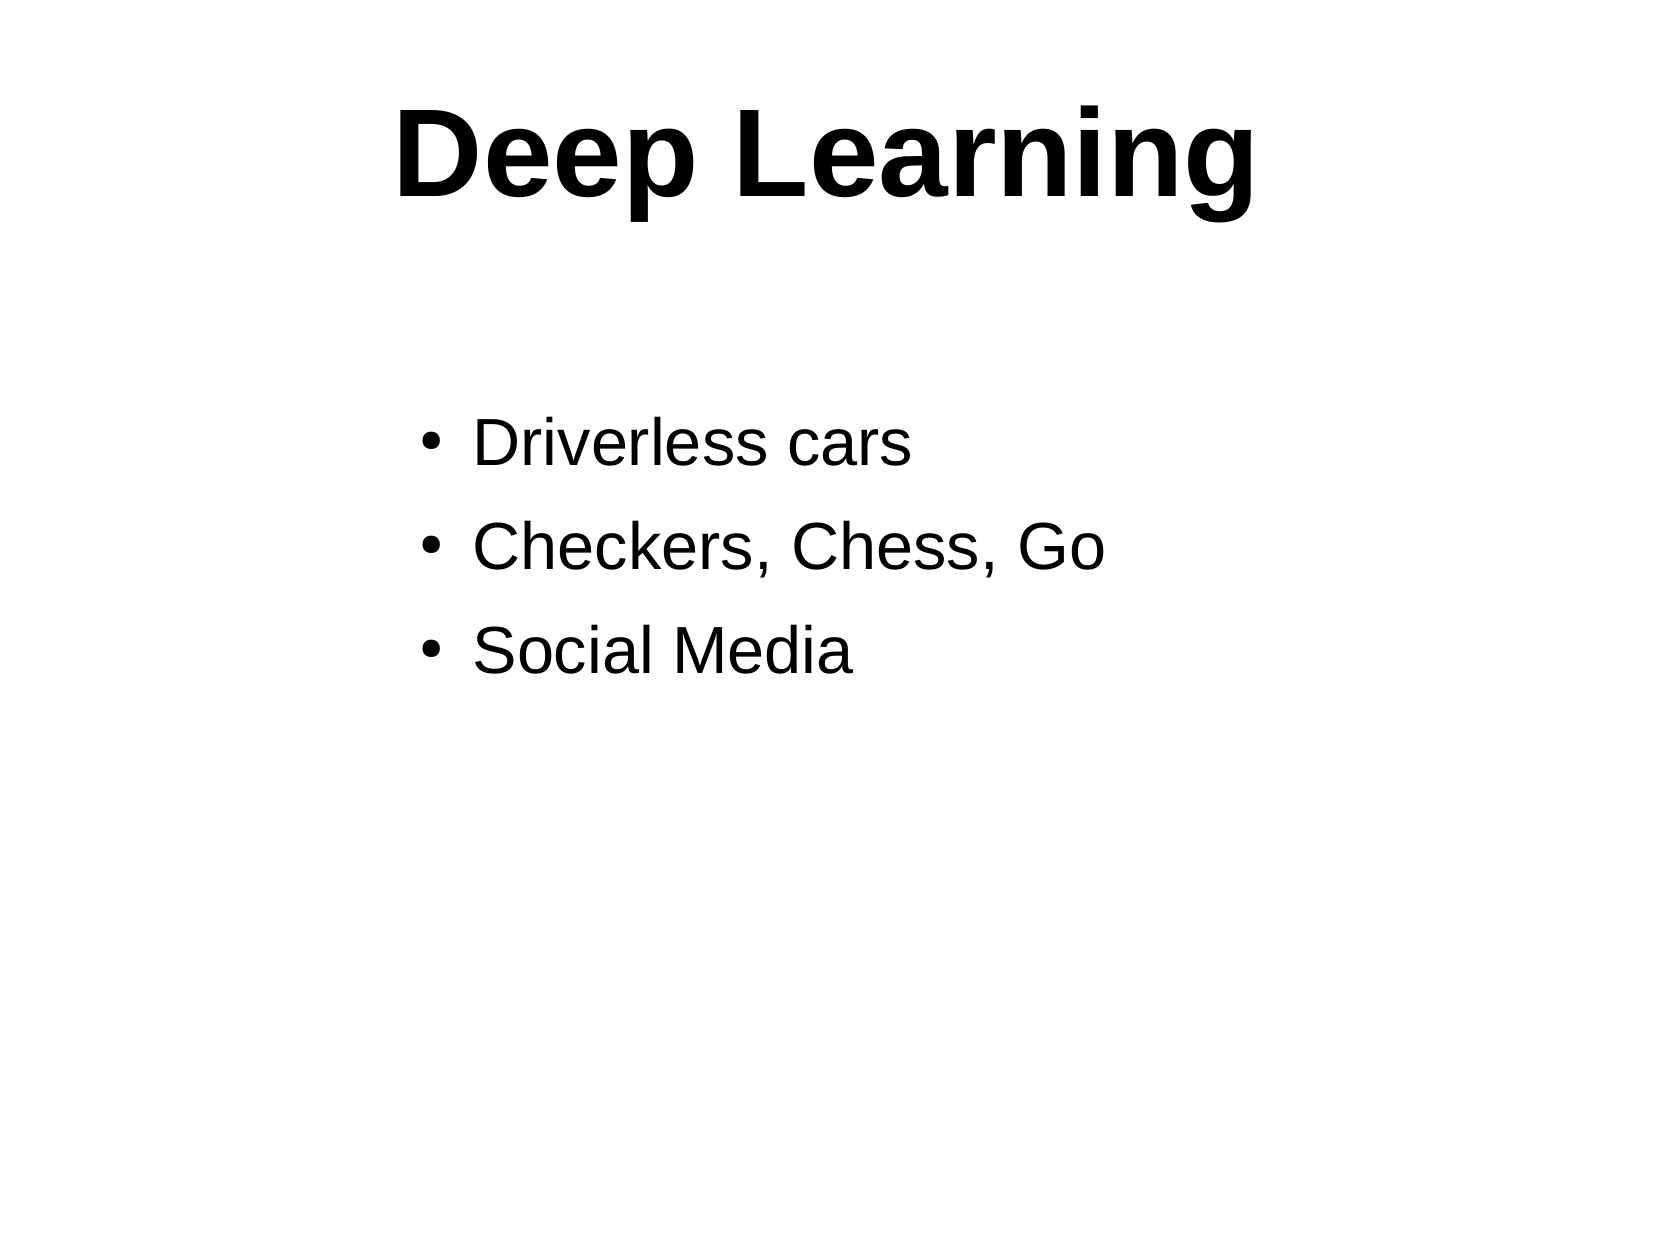

# Deep Learning
Driverless cars
Checkers, Chess, Go
Social Media